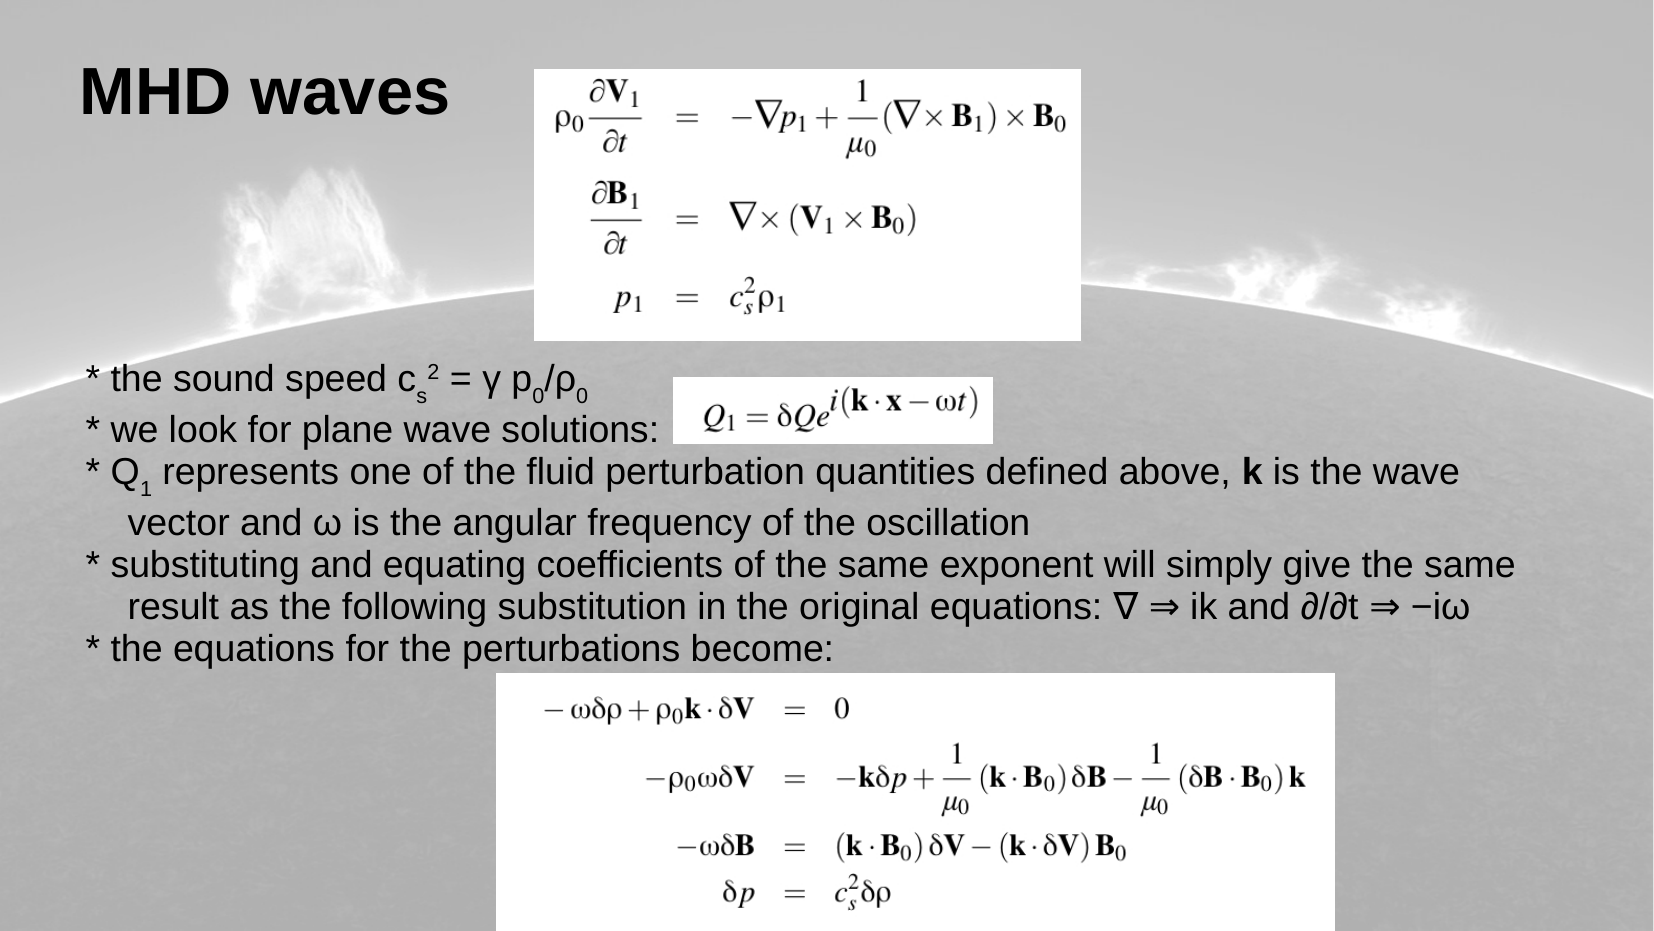

MHD waves
* the sound speed cs2 = γ p0/ρ0
* we look for plane wave solutions:
* Q1 represents one of the fluid perturbation quantities defined above, k is the wave
 vector and ω is the angular frequency of the oscillation
* substituting and equating coefficients of the same exponent will simply give the same
 result as the following substitution in the original equations: ∇ ⇒ ik and ∂/∂t ⇒ −iω
* the equations for the perturbations become: